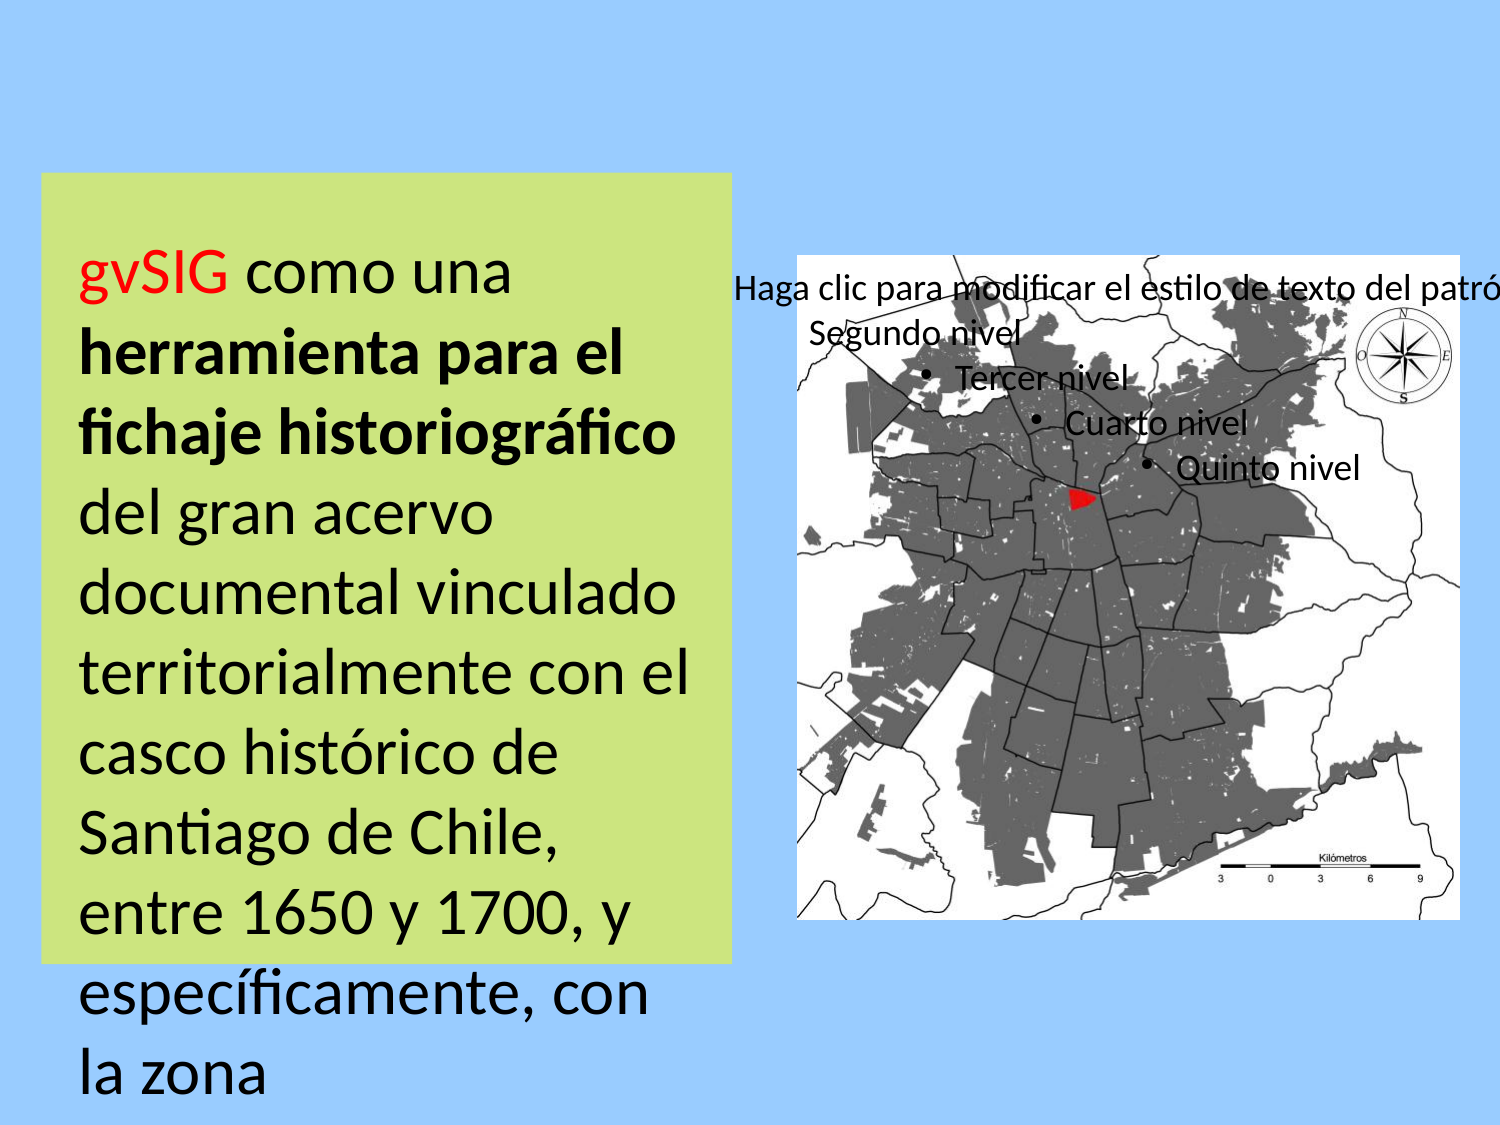

# gvSIG como una herramienta para el fichaje historiográfico del gran acervo documental vinculado territorialmente con el casco histórico de Santiago de Chile, entre 1650 y 1700, y específicamente, con la zona correspondiente a la jurisdicción de la parroquia de El Sagrario
Haga clic para modificar el estilo de texto del patrón
Segundo nivel
Tercer nivel
Cuarto nivel
Quinto nivel